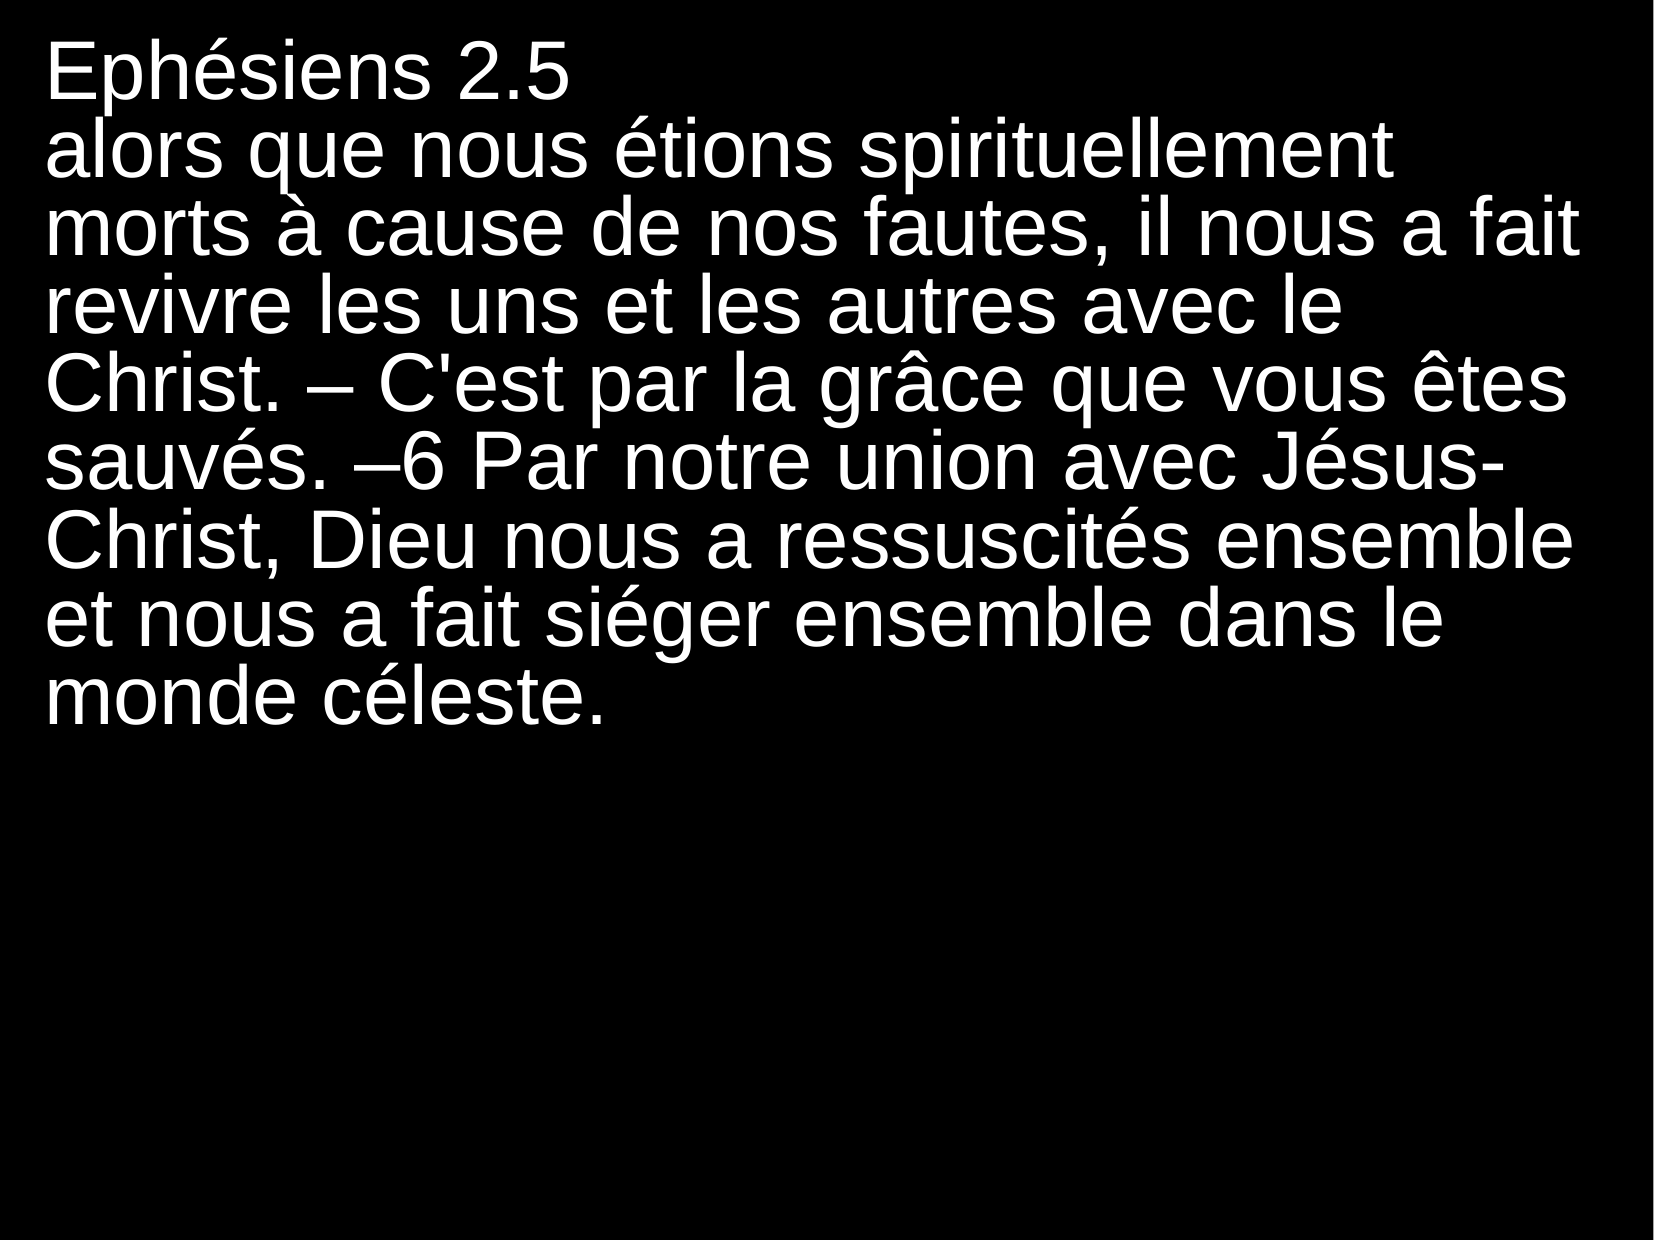

Ephésiens 2.5
alors que nous étions spirituellement morts à cause de nos fautes, il nous a fait revivre les uns et les autres avec le Christ. – C'est par la grâce que vous êtes sauvés. –6 Par notre union avec Jésus-Christ, Dieu nous a ressuscités ensemble et nous a fait siéger ensemble dans le monde céleste.